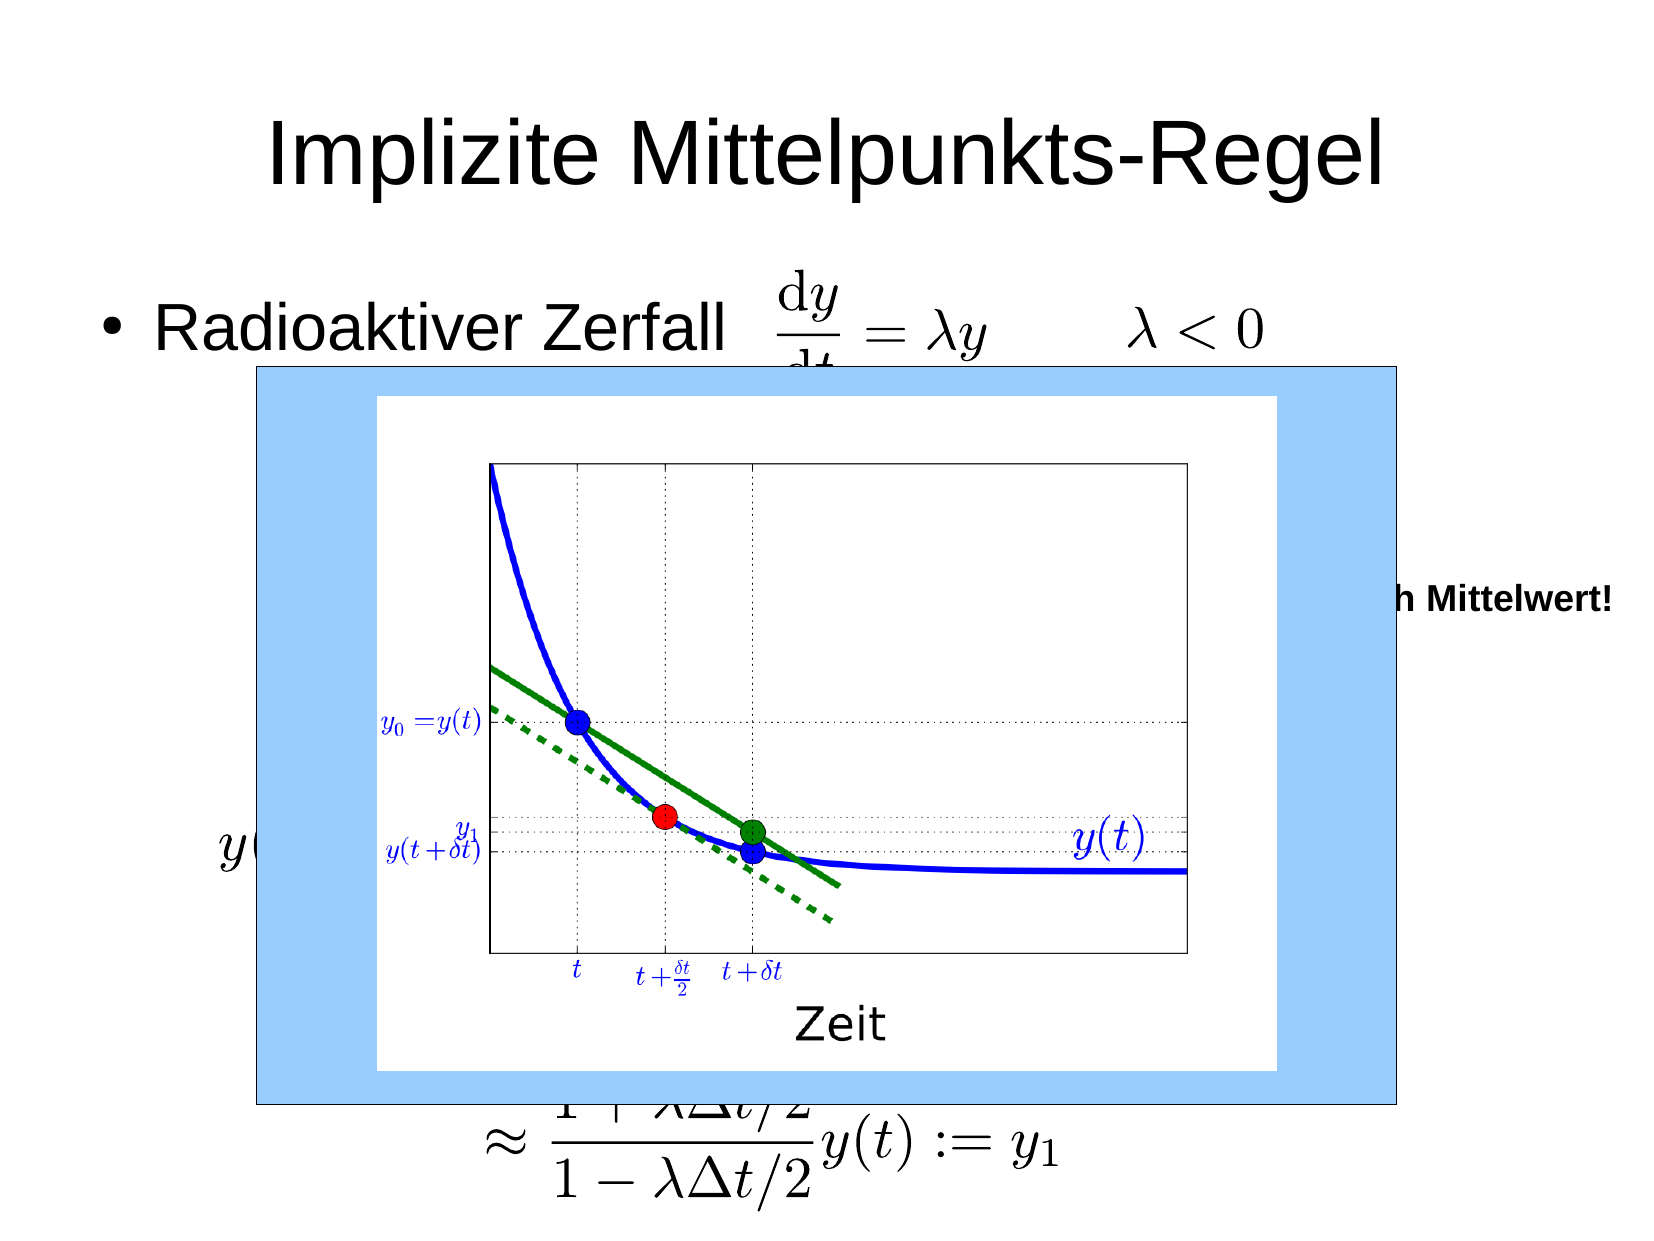

# Implizite Mittelpunkts-Regel
Radioaktiver Zerfall
Approx. durch Mittelwert!